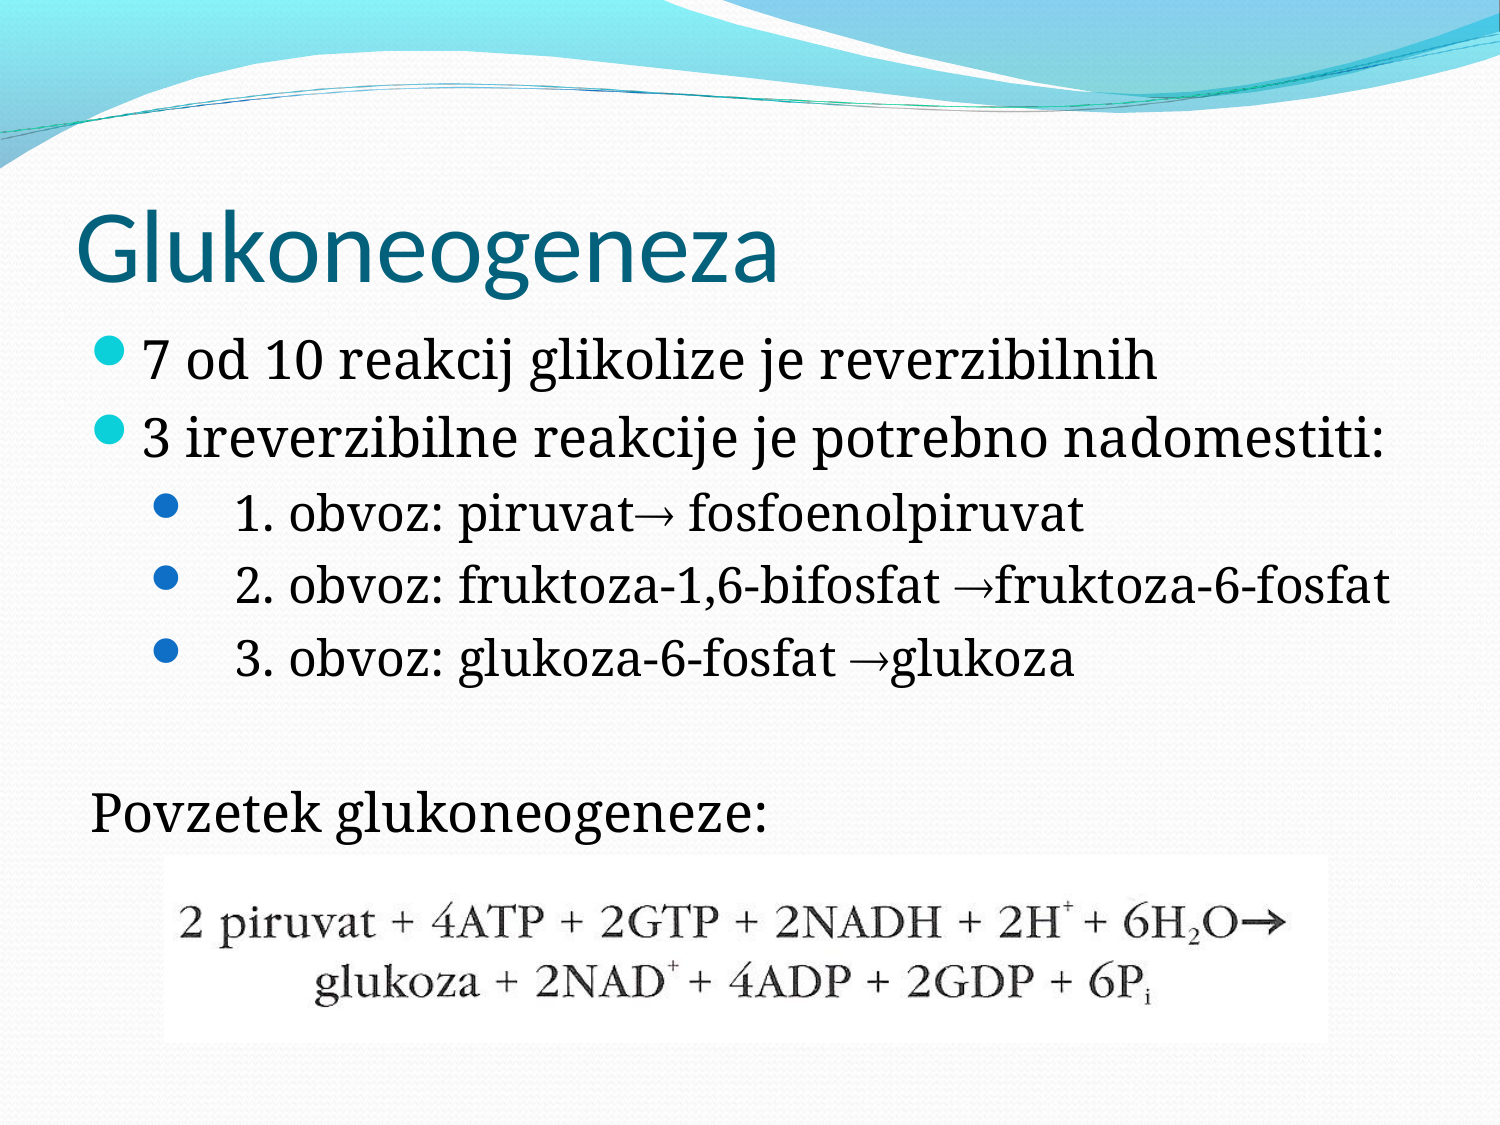

# Glukoneogeneza
7 od 10 reakcij glikolize je reverzibilnih
3 ireverzibilne reakcije je potrebno nadomestiti:
1. obvoz: piruvat fosfoenolpiruvat
2. obvoz: fruktoza-1,6-bifosfat fruktoza-6-fosfat
3. obvoz: glukoza-6-fosfat glukoza
Povzetek glukoneogeneze: